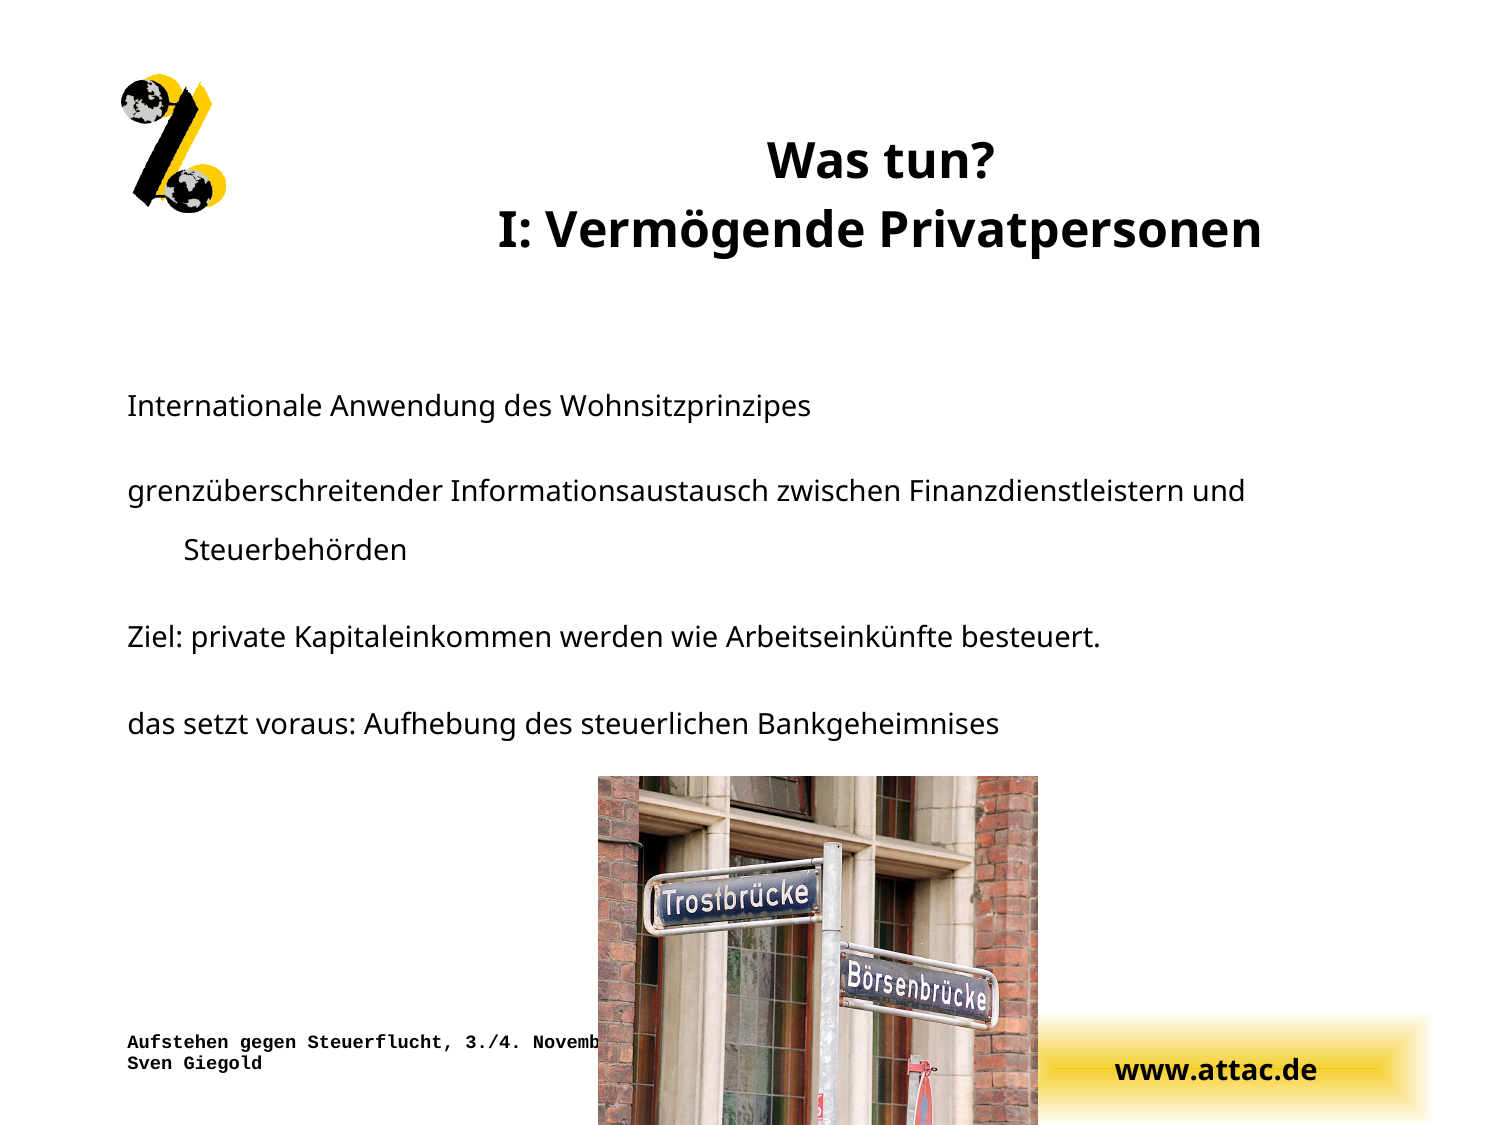

# Was tun? I: Vermögende Privatpersonen
Internationale Anwendung des Wohnsitzprinzipes
grenzüberschreitender Informationsaustausch zwischen Finanzdienstleistern und Steuerbehörden
Ziel: private Kapitaleinkommen werden wie Arbeitseinkünfte besteuert.
das setzt voraus: Aufhebung des steuerlichen Bankgeheimnises